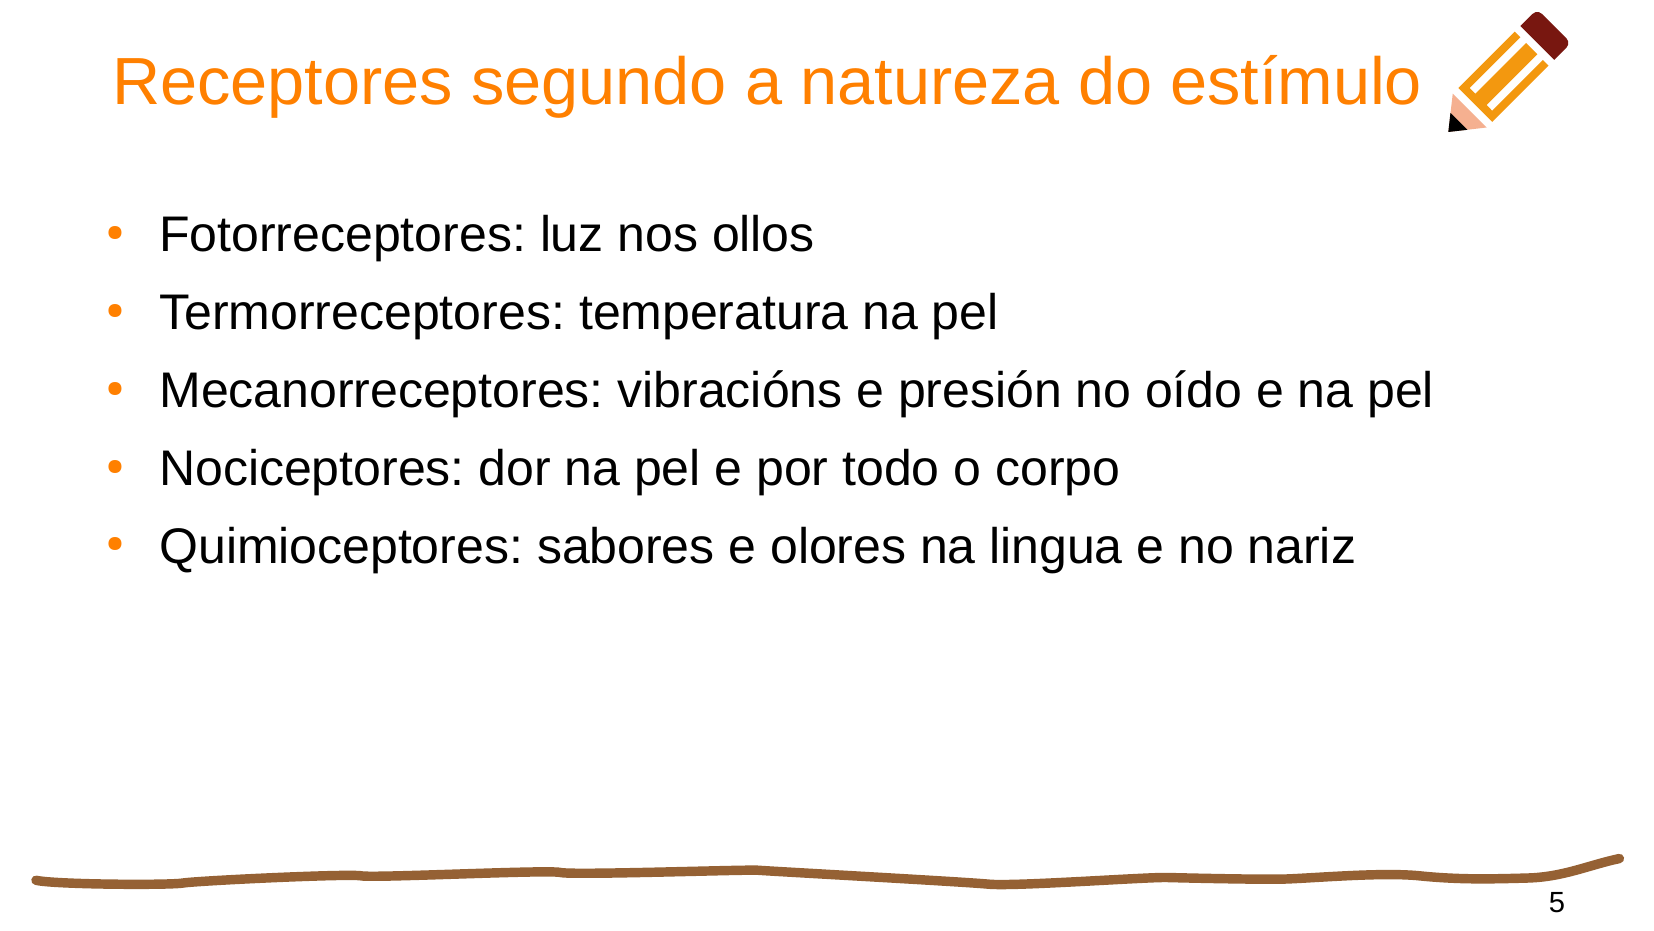

# Receptores segundo a natureza do estímulo
Fotorreceptores: luz nos ollos
Termorreceptores: temperatura na pel
Mecanorreceptores: vibracións e presión no oído e na pel
Nociceptores: dor na pel e por todo o corpo
Quimioceptores: sabores e olores na lingua e no nariz
5